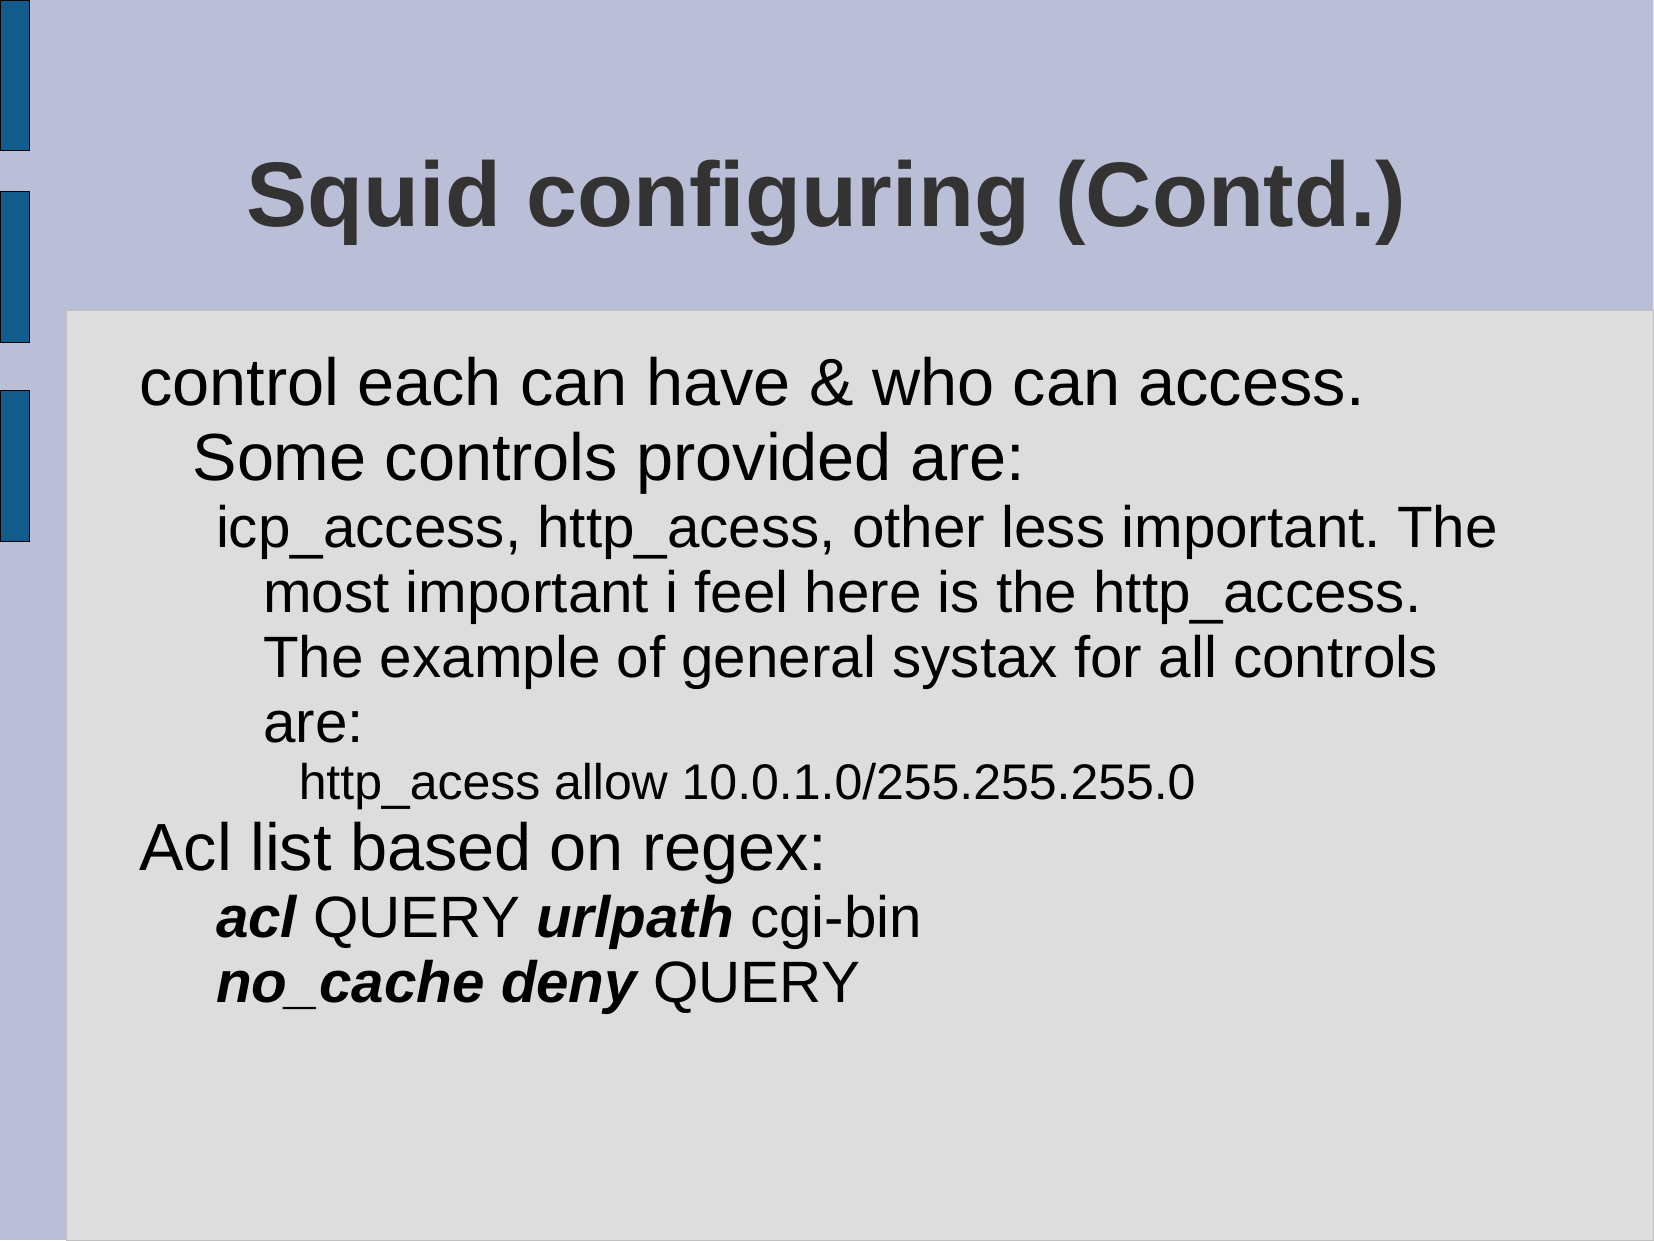

# Squid configuring (Contd.)
control each can have & who can access. Some controls provided are:
icp_access, http_acess, other less important. The most important i feel here is the http_access. The example of general systax for all controls are:
http_acess allow 10.0.1.0/255.255.255.0
Acl list based on regex:
acl QUERY urlpath cgi-bin
no_cache deny QUERY